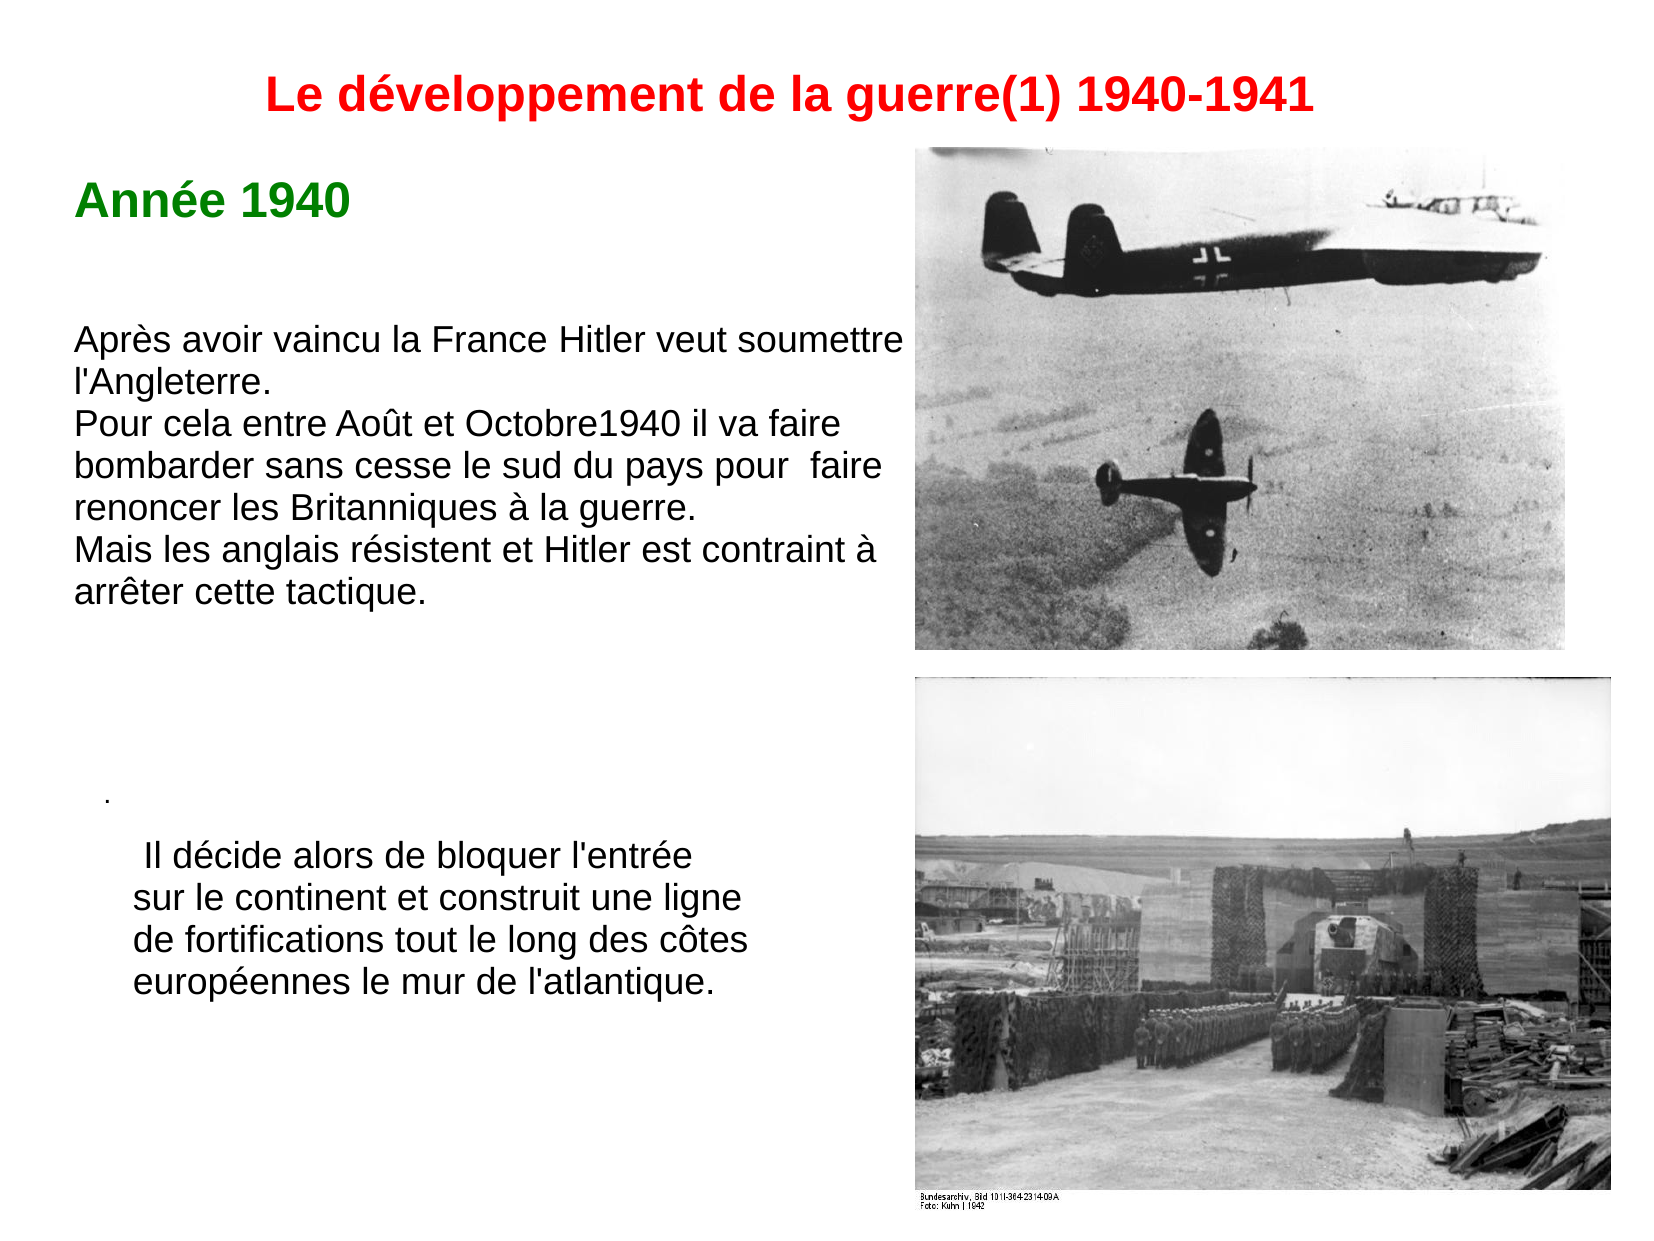

Le développement de la guerre(1) 1940-1941
Année 1940
Après avoir vaincu la France Hitler veut soumettre l'Angleterre.
Pour cela entre Août et Octobre1940 il va faire bombarder sans cesse le sud du pays pour faire renoncer les Britanniques à la guerre.
Mais les anglais résistent et Hitler est contraint à arrêter cette tactique.
.
 Il décide alors de bloquer l'entrée sur le continent et construit une ligne de fortifications tout le long des côtes européennes le mur de l'atlantique.